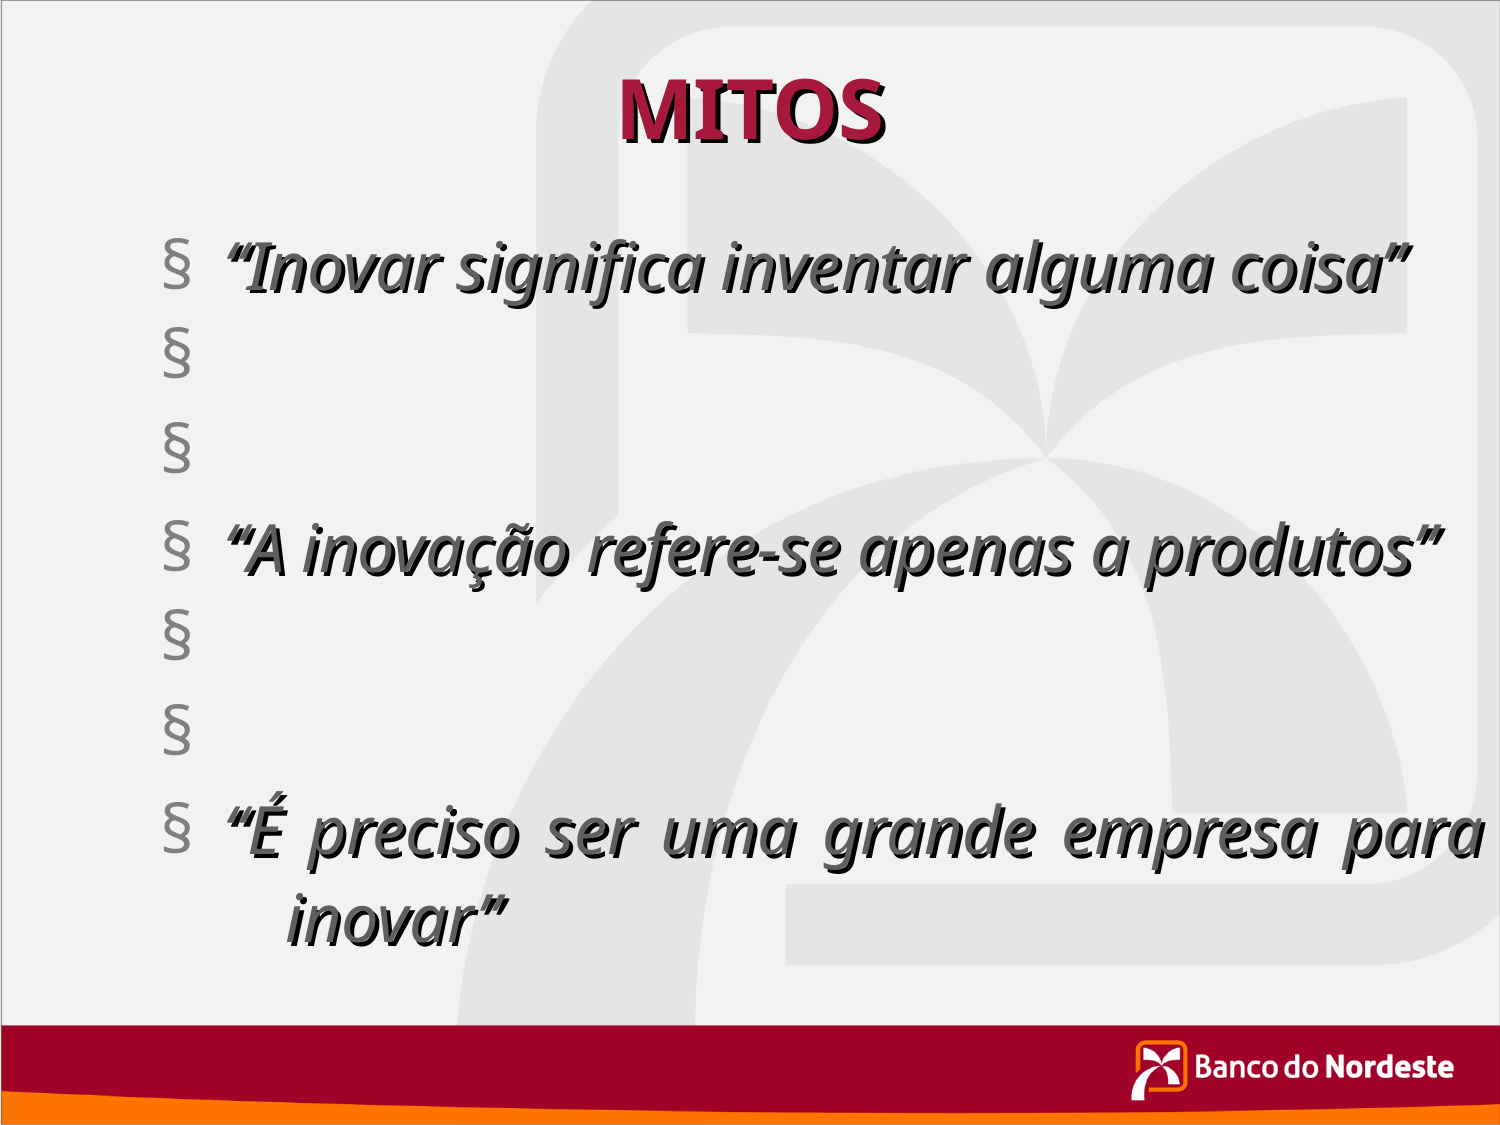

MITOS
“Inovar significa inventar alguma coisa”
“A inovação refere-se apenas a produtos”
“É preciso ser uma grande empresa para inovar”